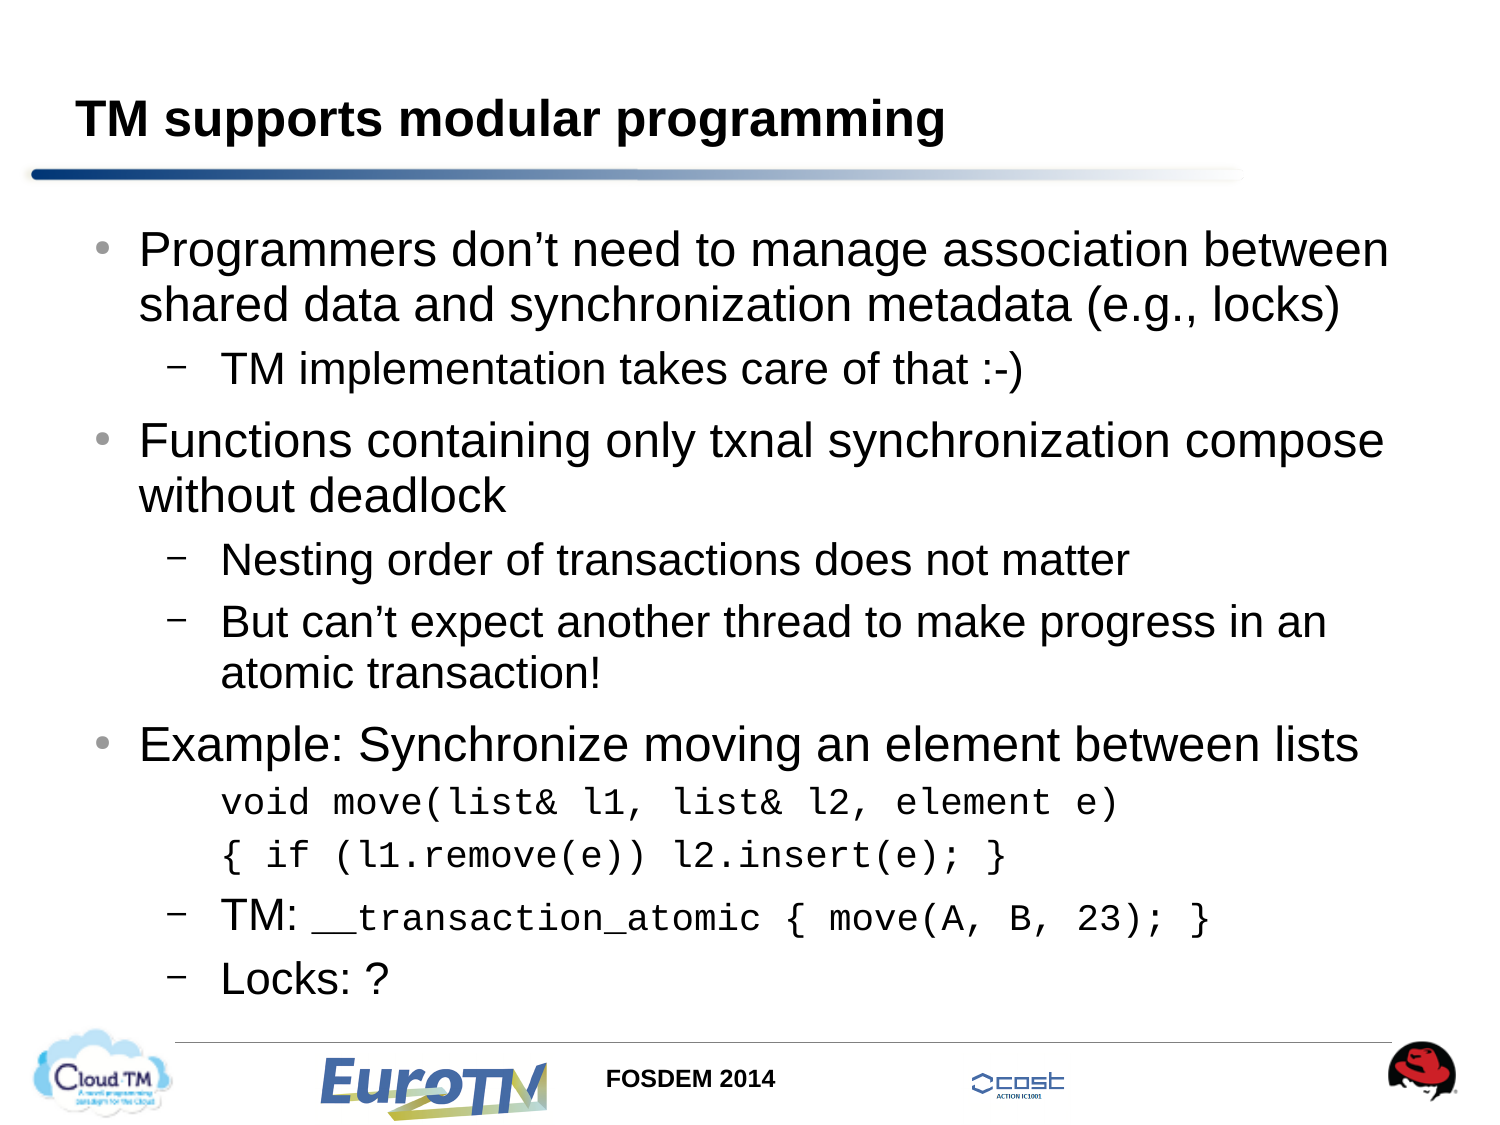

# TM supports modular programming
Programmers don’t need to manage association between shared data and synchronization metadata (e.g., locks)
TM implementation takes care of that :-)
Functions containing only txnal synchronization compose without deadlock
Nesting order of transactions does not matter
But can’t expect another thread to make progress in an atomic transaction!
Example: Synchronize moving an element between lists
void move(list& l1, list& l2, element e)
{ if (l1.remove(e)) l2.insert(e); }
TM: __transaction_atomic { move(A, B, 23); }
Locks: ?